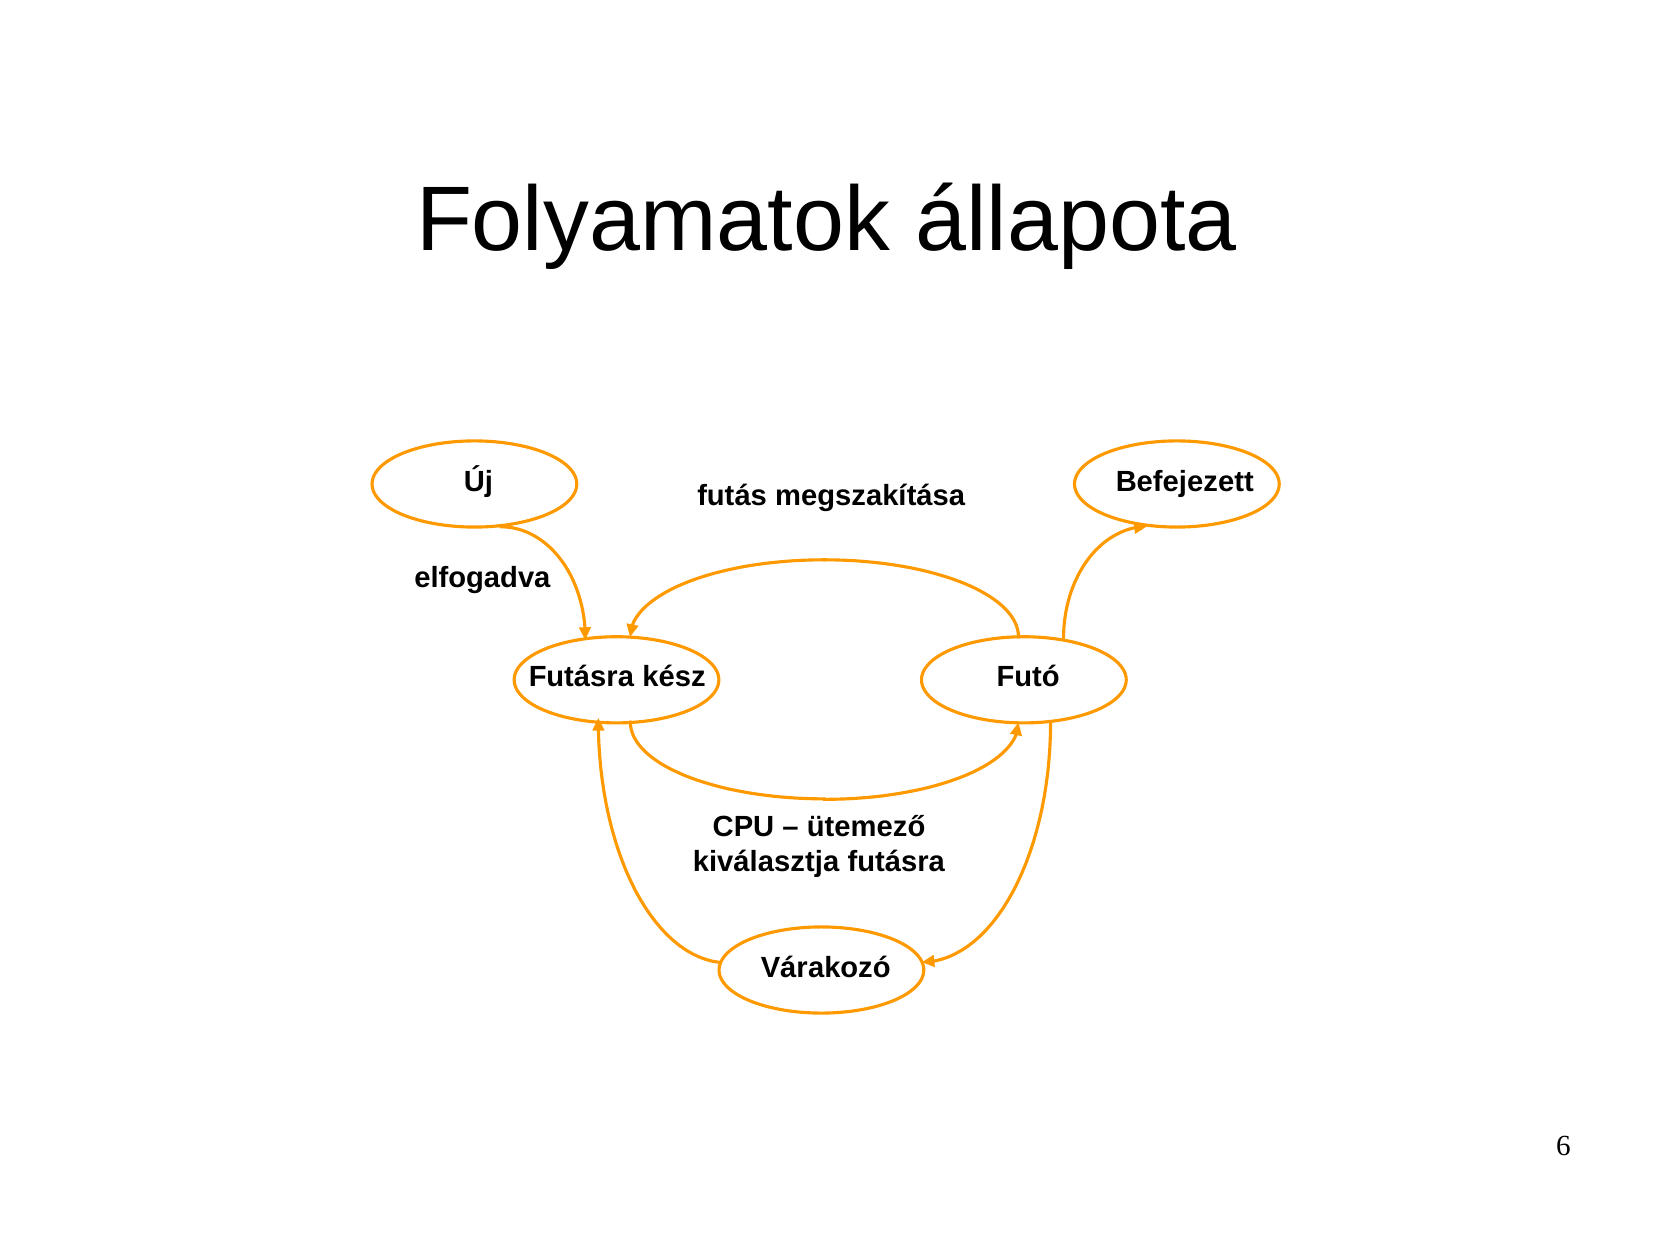

# Folyamatok állapota
Új
Befejezett
futás megszakítása
elfogadva
Futásra kész
Futó
Futásra kész
CPU – ütemező kiválasztja futásra
Várakozó
6